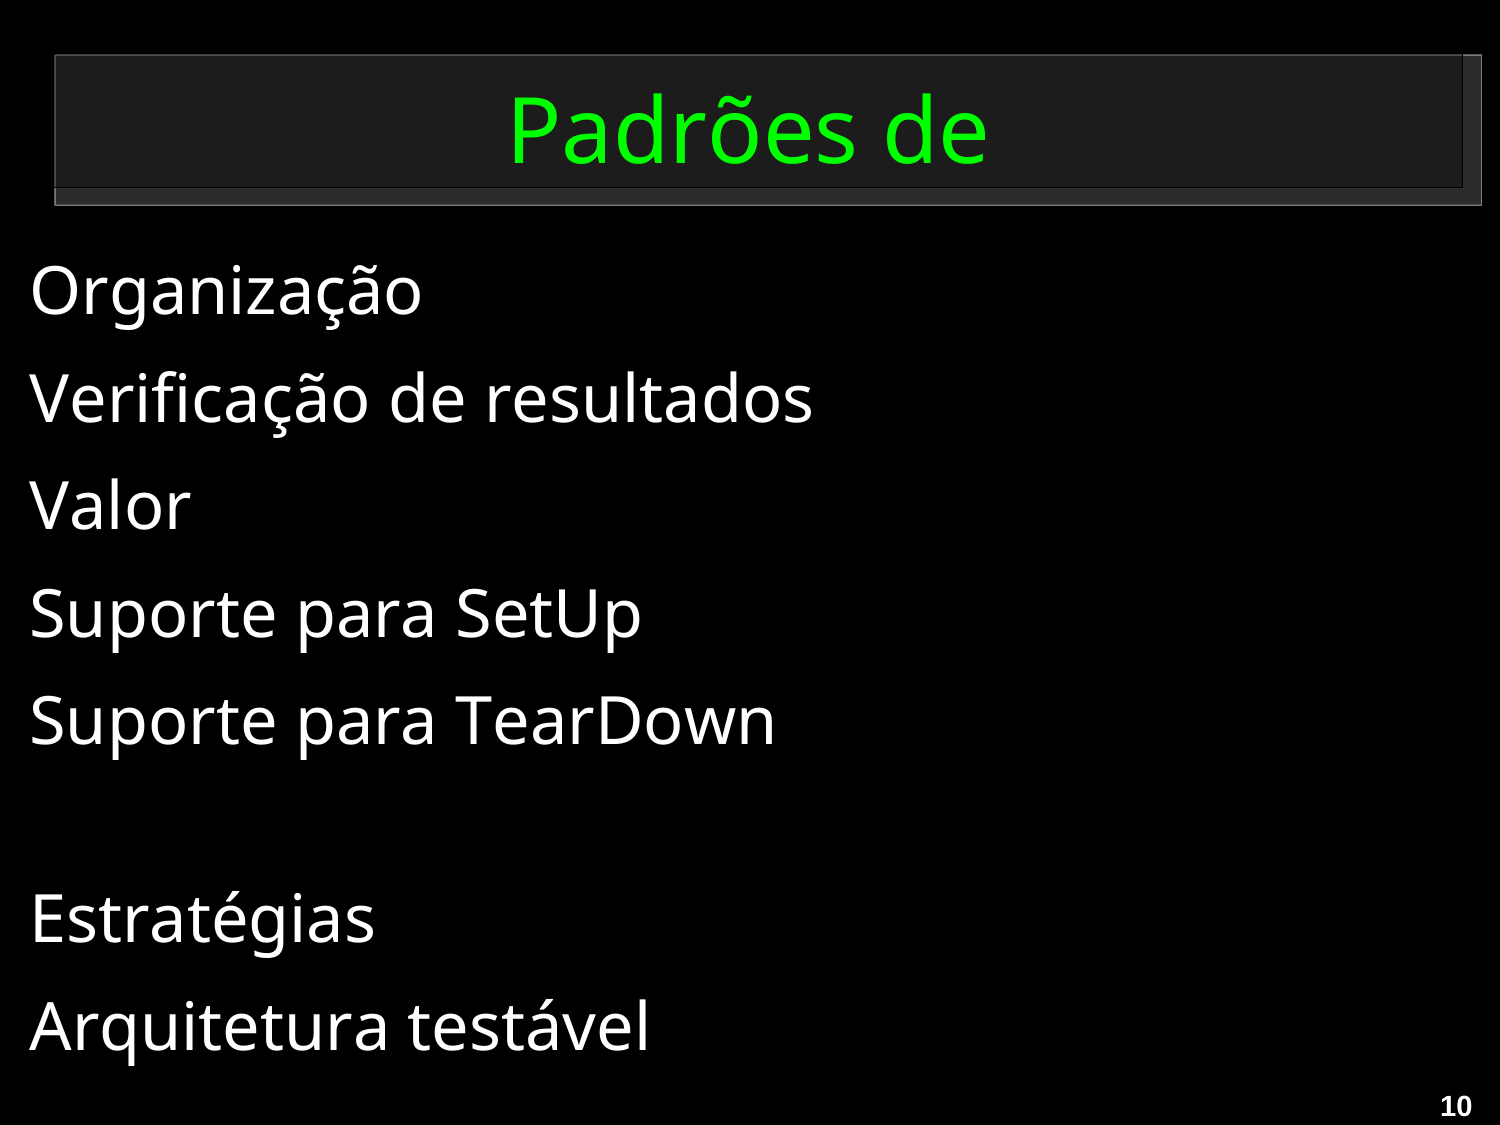

# Padrões de
Organização
Verificação de resultados
Valor
Suporte para SetUp
Suporte para TearDown
Estratégias
Arquitetura testável
10